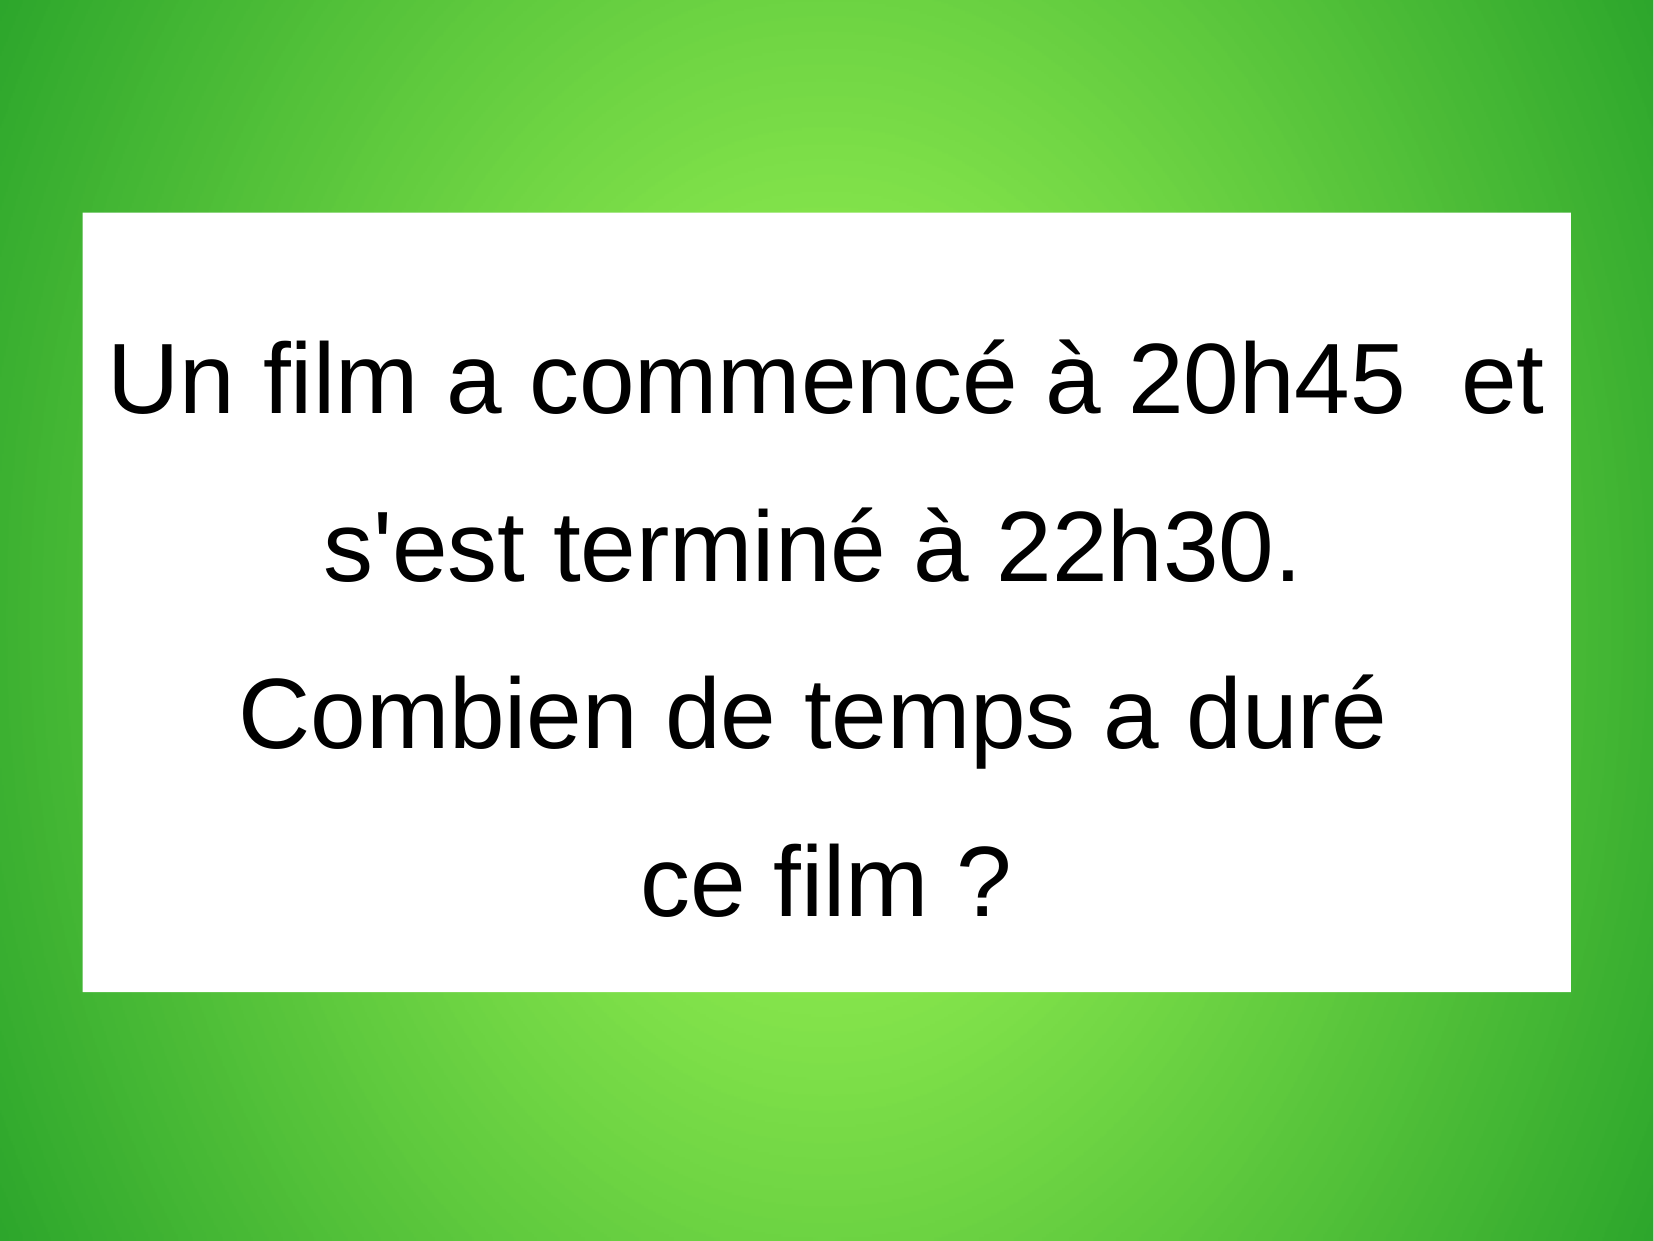

# Un film a commencé à 20h45 et s'est terminé à 22h30.
Combien de temps a duré
ce film ?